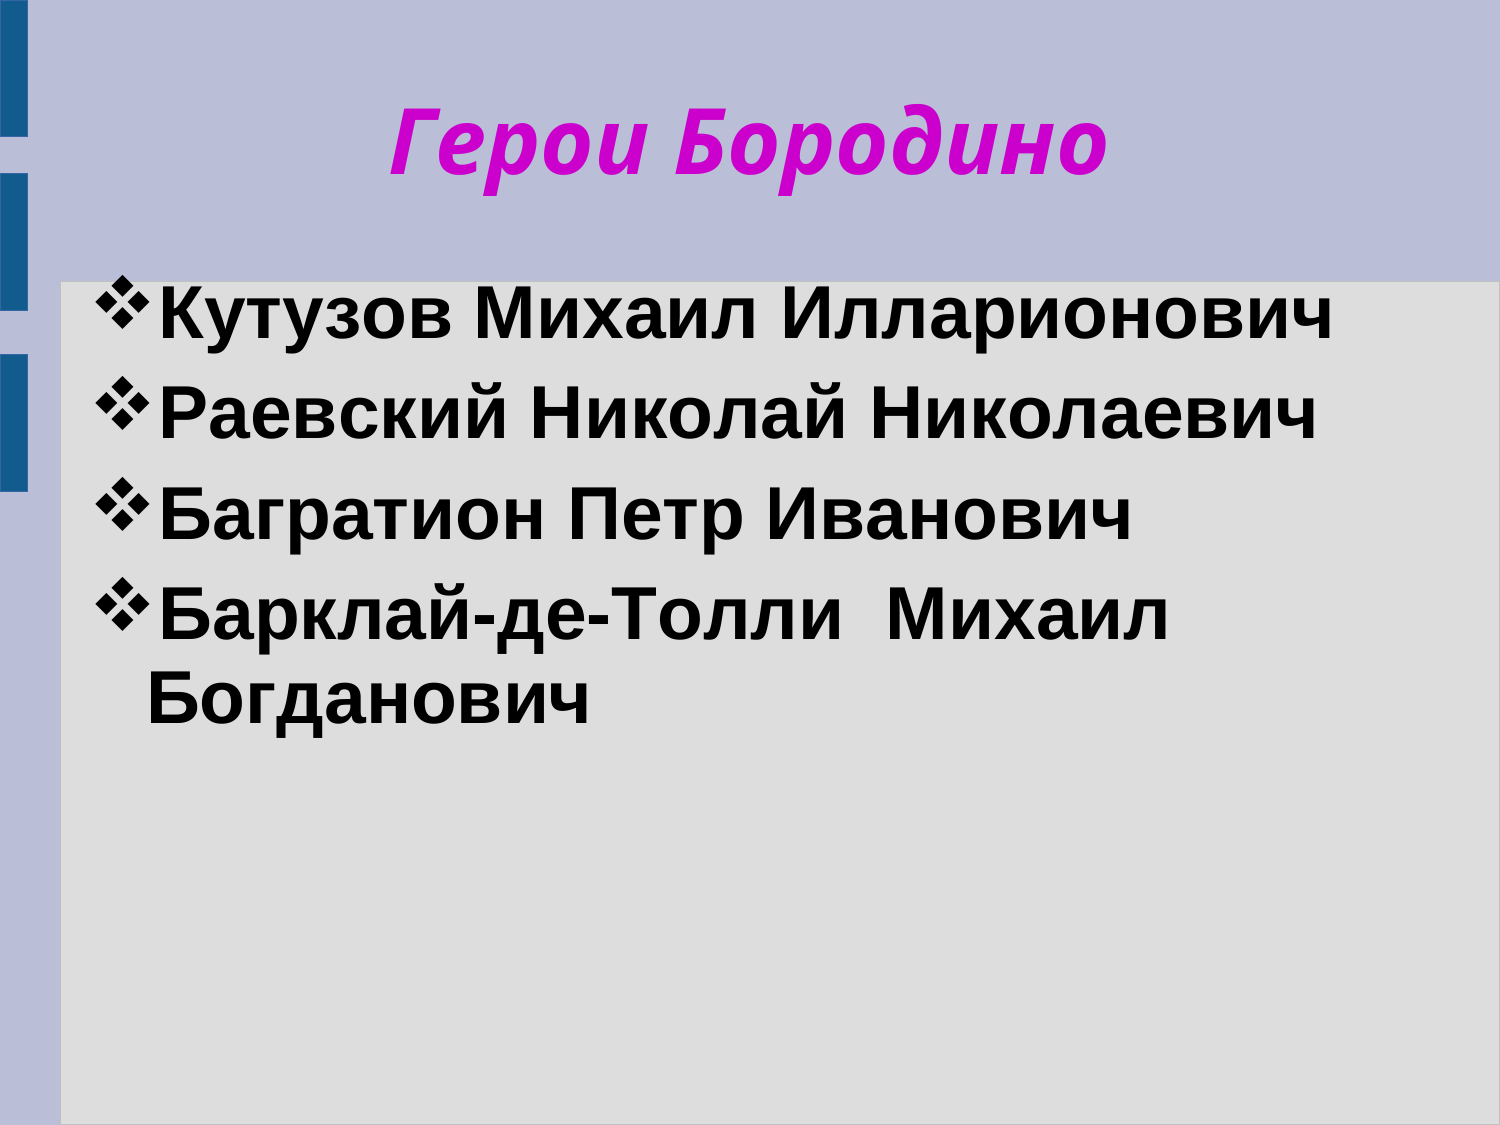

Герои Бородино
# Кутузов Михаил Илларионович
Раевский Николай Николаевич
Багратион Петр Иванович
Барклай-де-Толли Михаил Богданович